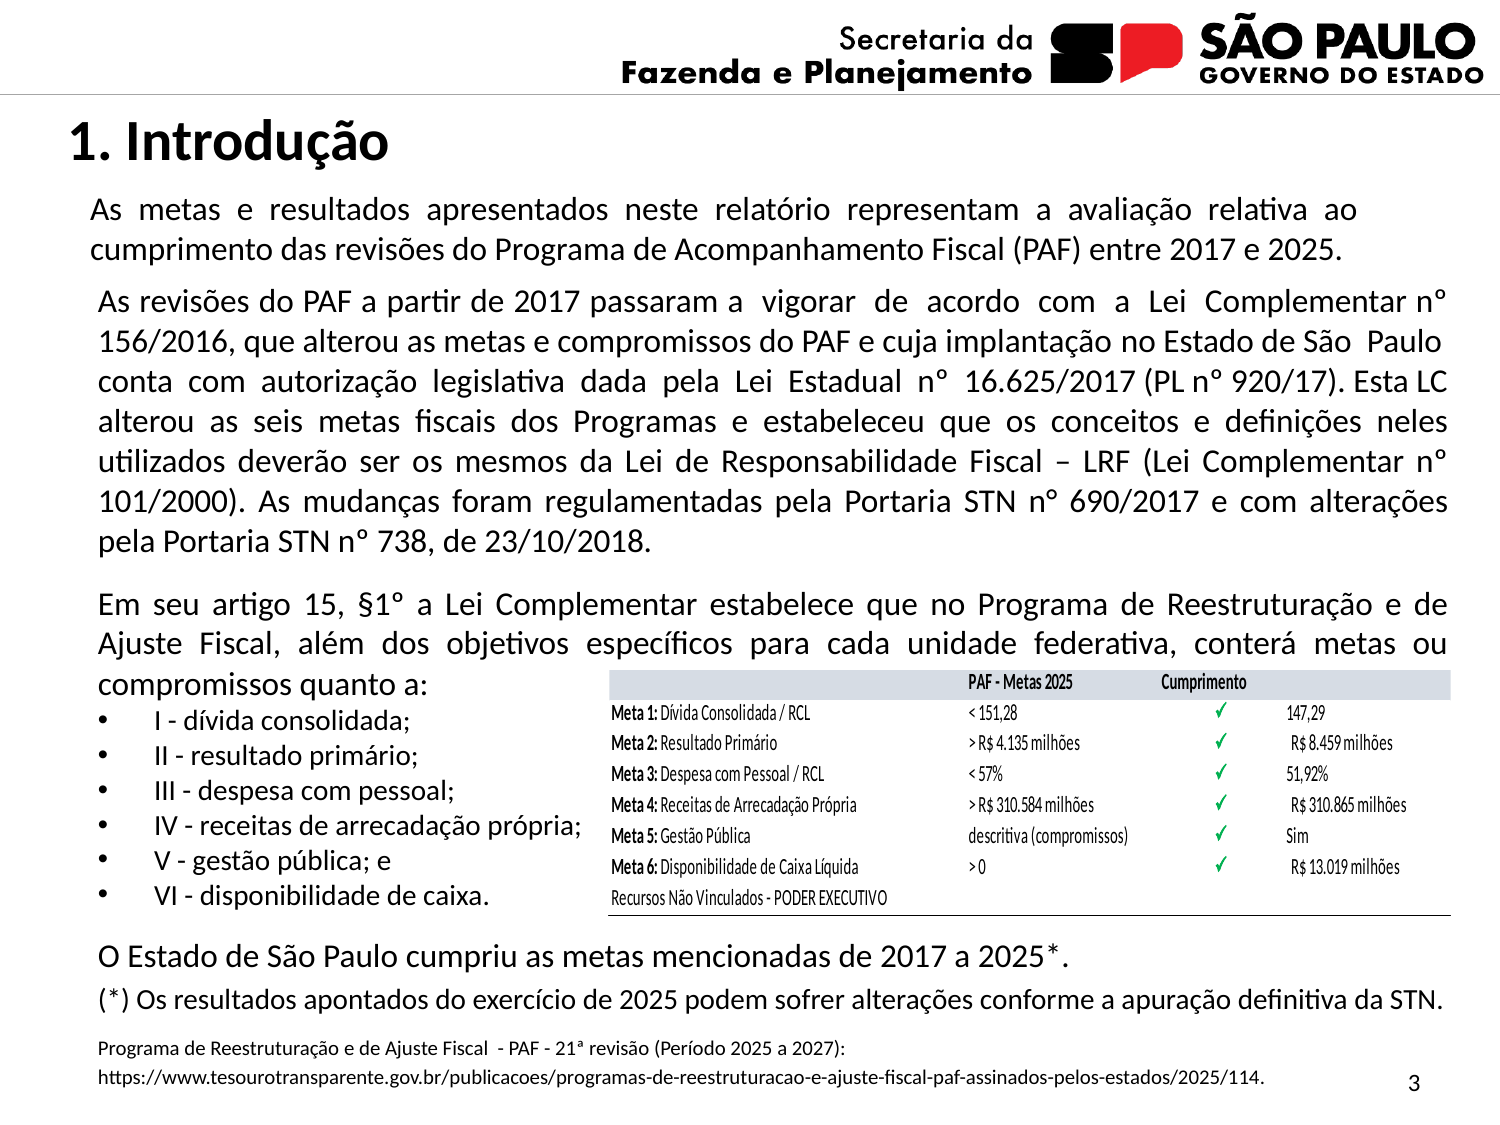

1. Introdução
As metas e resultados apresentados neste relatório representam a avaliação relativa ao cumprimento das revisões do Programa de Acompanhamento Fiscal (PAF) entre 2017 e 2025.
As revisões do PAF a partir de 2017 passaram a vigorar de acordo com a Lei Complementar nº 156/2016, que alterou as metas e compromissos do PAF e cuja implantação no Estado de São Paulo conta com autorização legislativa dada pela Lei Estadual nº 16.625/2017 (PL nº 920/17). Esta LC alterou as seis metas fiscais dos Programas e estabeleceu que os conceitos e definições neles utilizados deverão ser os mesmos da Lei de Responsabilidade Fiscal – LRF (Lei Complementar nº 101/2000). As mudanças foram regulamentadas pela Portaria STN n° 690/2017 e com alterações pela Portaria STN nº 738, de 23/10/2018.
Em seu artigo 15, §1º a Lei Complementar estabelece que no Programa de Reestruturação e de Ajuste Fiscal, além dos objetivos específicos para cada unidade federativa, conterá metas ou compromissos quanto a:
I - dívida consolidada;
II - resultado primário;
III - despesa com pessoal;
IV - receitas de arrecadação própria;
V - gestão pública; e
VI - disponibilidade de caixa.
O Estado de São Paulo cumpriu as metas mencionadas de 2017 a 2025*.
(*) Os resultados apontados do exercício de 2025 podem sofrer alterações conforme a apuração definitiva da STN.
Programa de Reestruturação e de Ajuste Fiscal - PAF - 21ª revisão (Período 2025 a 2027):
https://www.tesourotransparente.gov.br/publicacoes/programas-de-reestruturacao-e-ajuste-fiscal-paf-assinados-pelos-estados/2025/114.
Elaborado por CAF-G em 13-03-2019